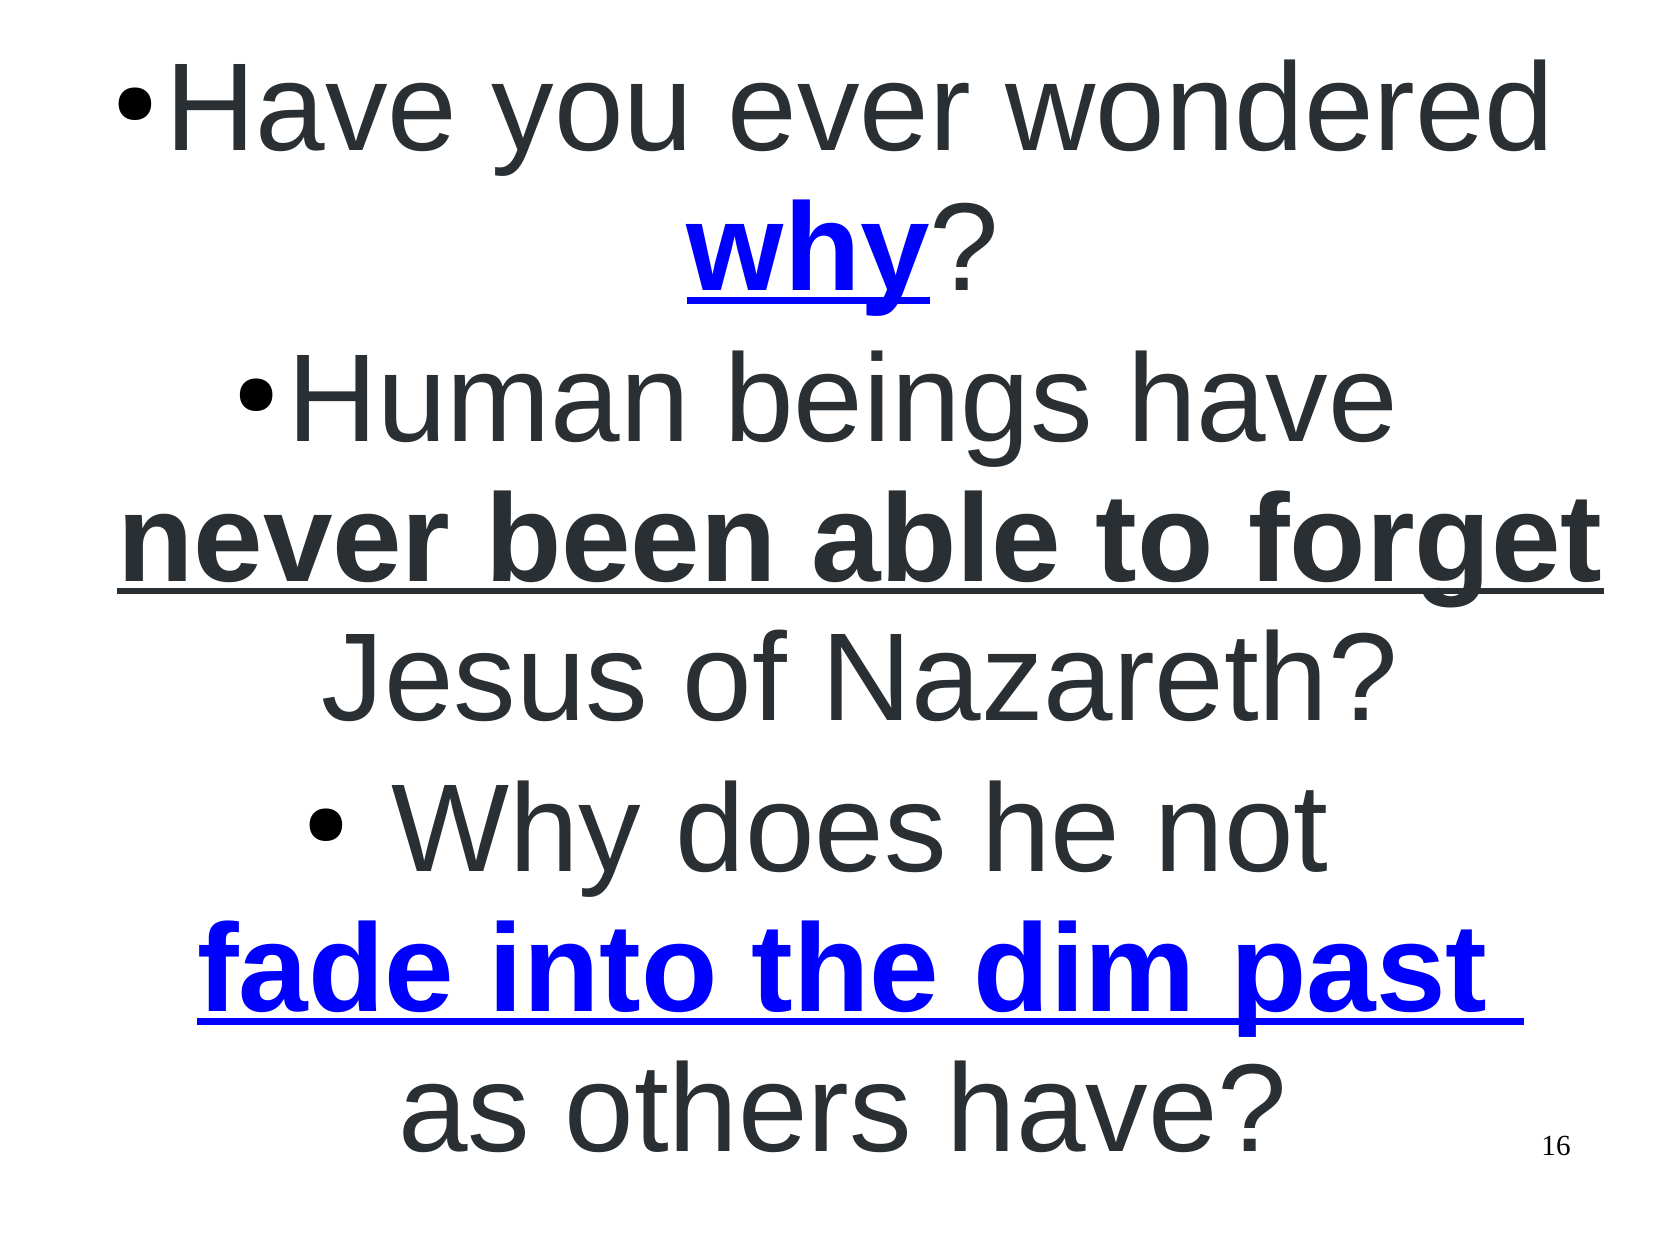

# Have you ever wondered why?
Human beings have
never been able to forget Jesus of Nazareth?
 Why does he not
fade into the dim past
as others have?
16